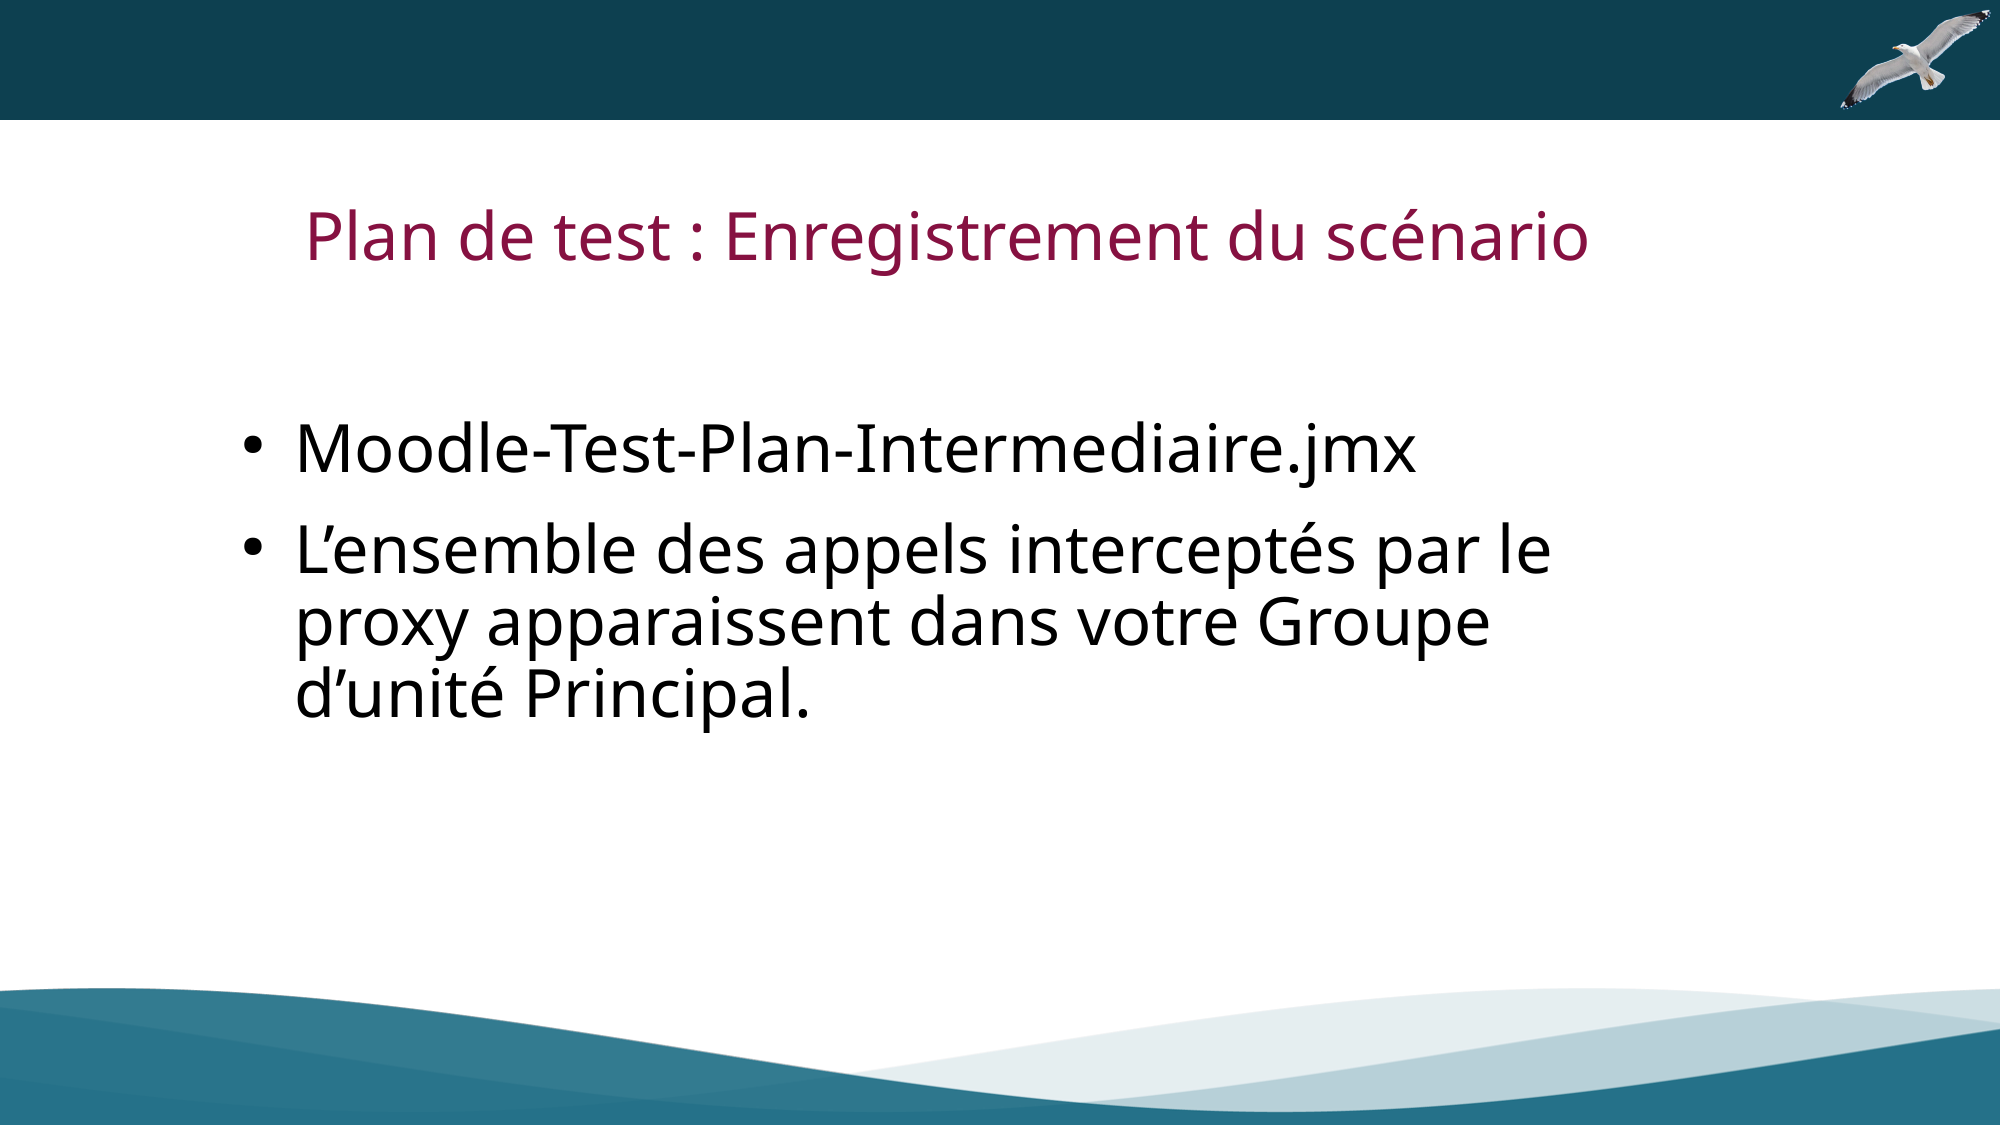

Plan de test : Enregistrement du scénario
# Moodle-Test-Plan-Intermediaire.jmx
L’ensemble des appels interceptés par le proxy apparaissent dans votre Groupe d’unité Principal.